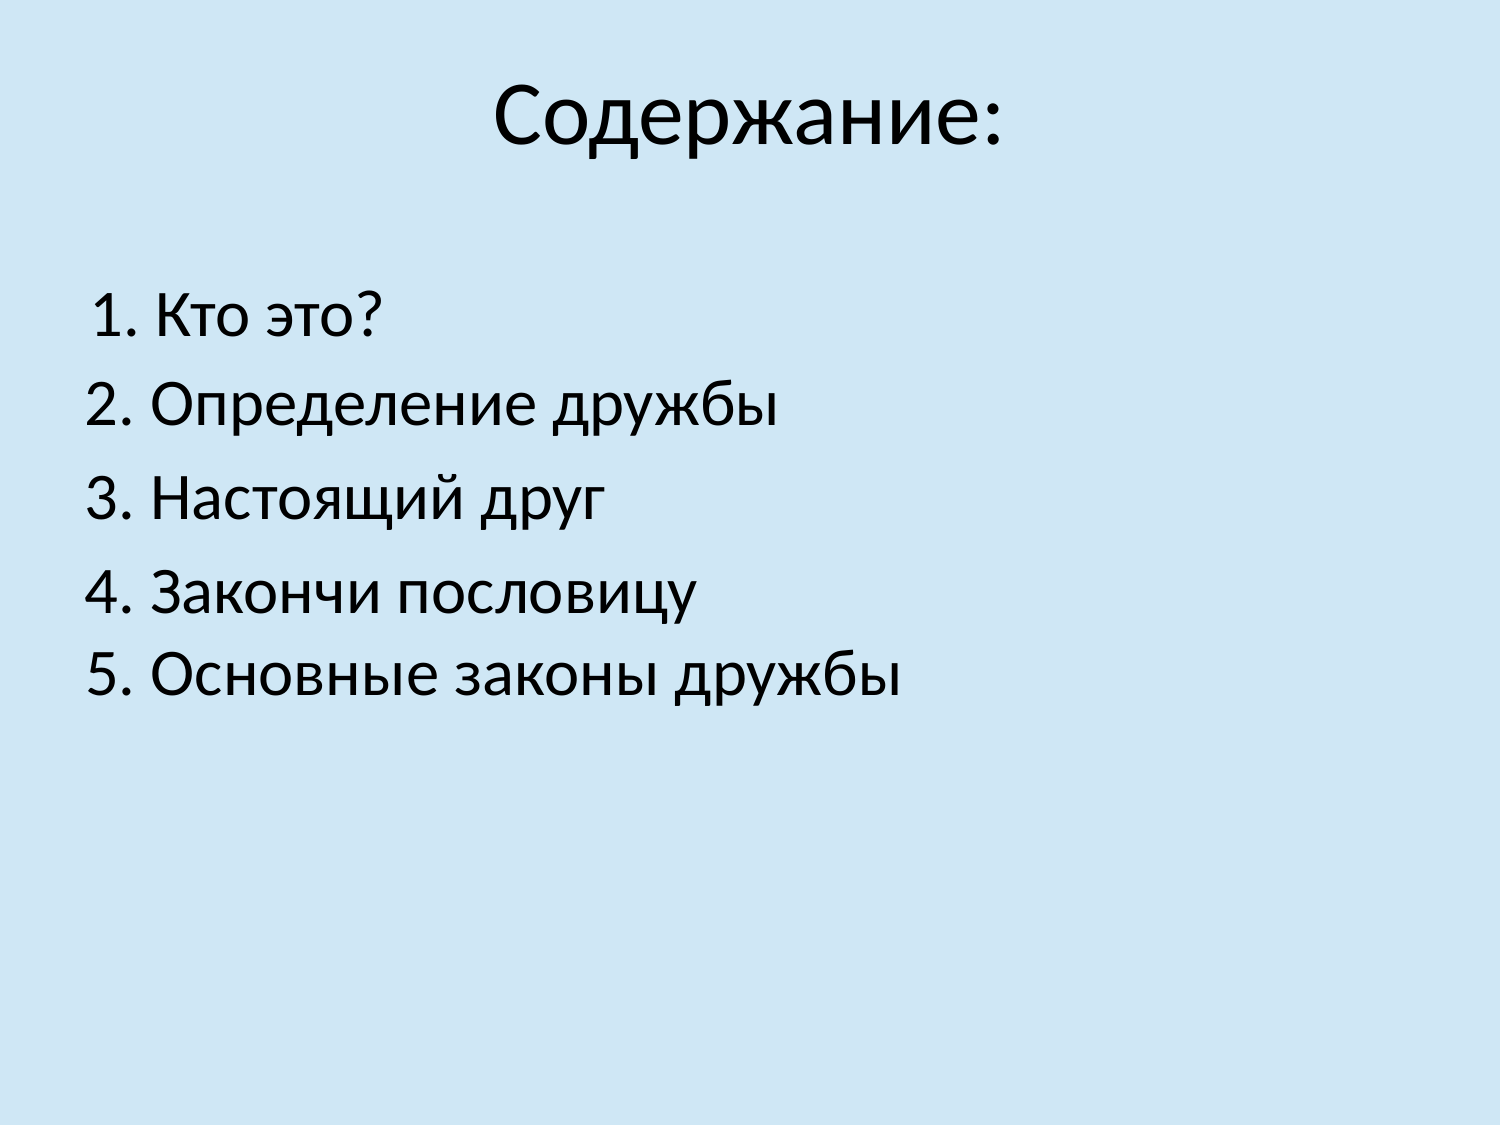

# Содержание:
1. Кто это?
2. Определение дружбы
3. Настоящий друг
4. Закончи пословицу
5. Основные законы дружбы